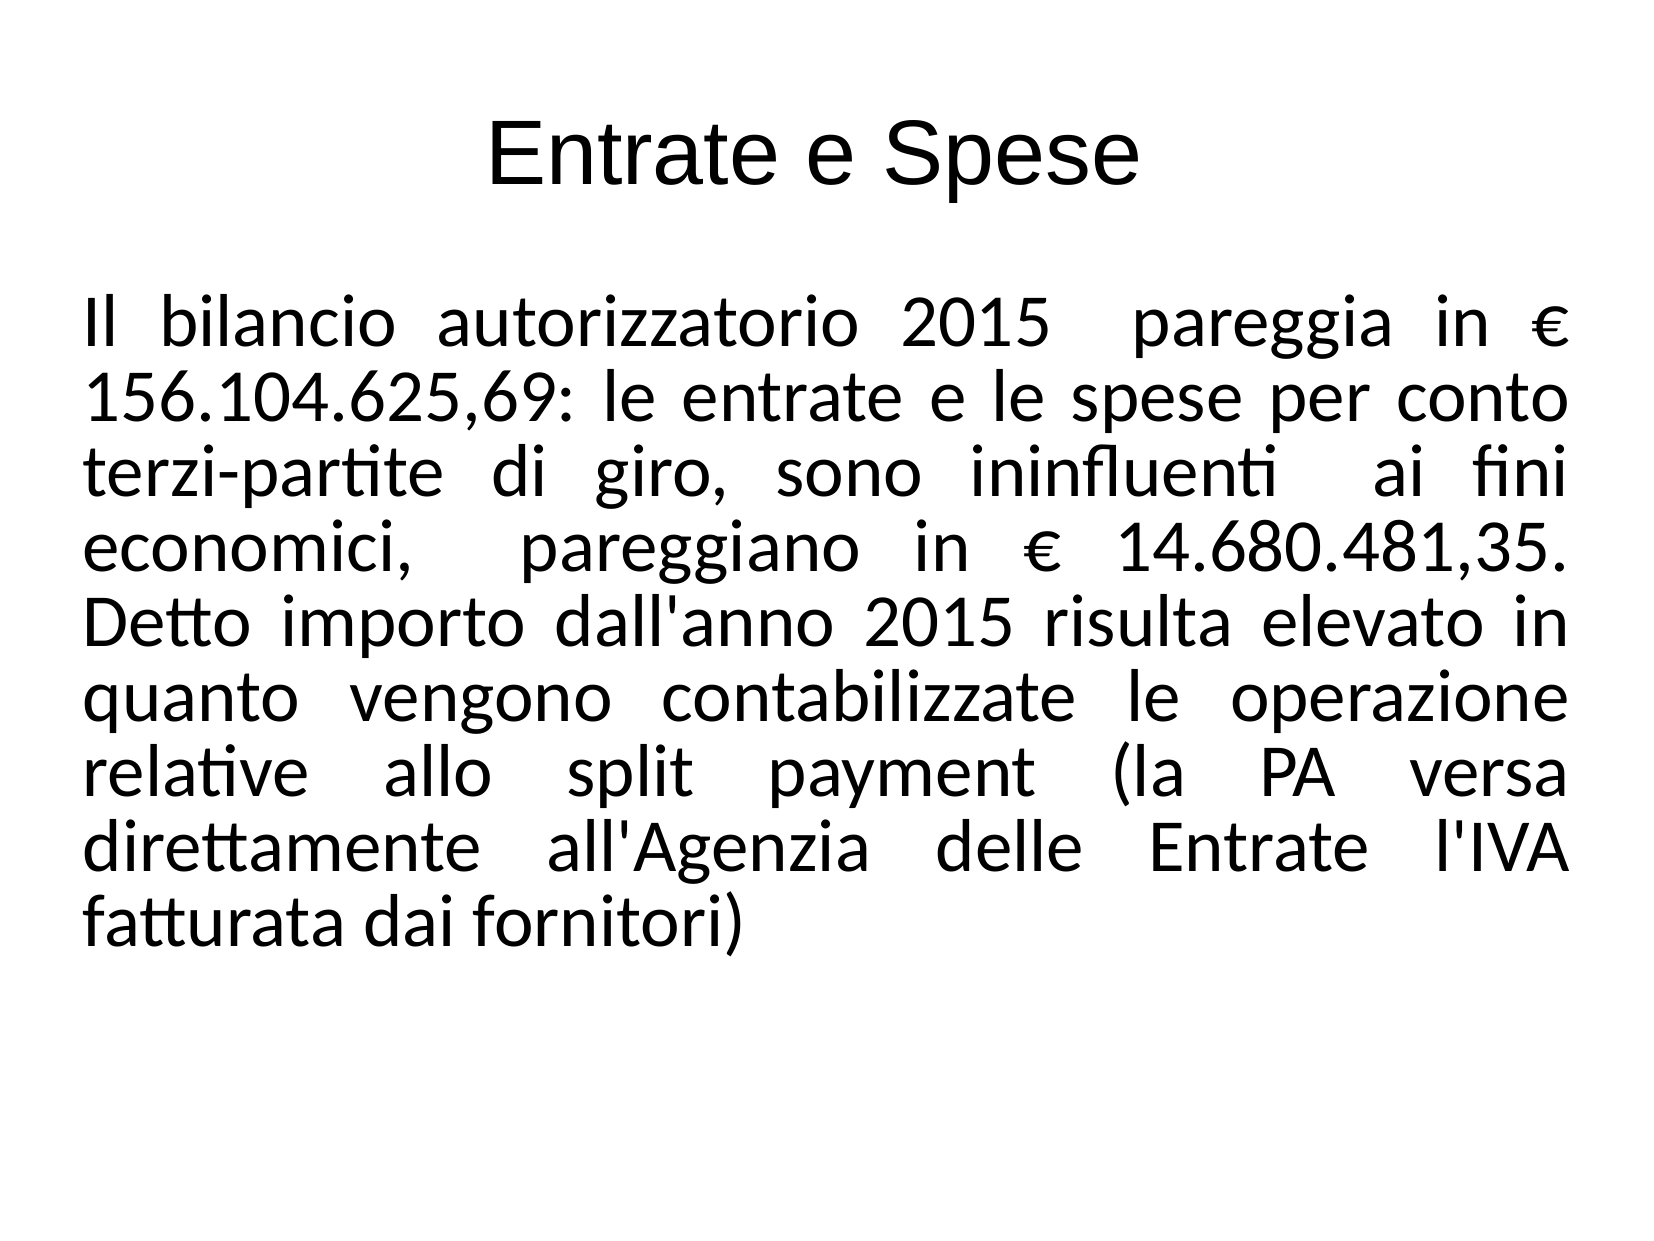

# Entrate e Spese
Il bilancio autorizzatorio 2015 pareggia in € 156.104.625,69: le entrate e le spese per conto terzi-partite di giro, sono ininfluenti ai fini economici, pareggiano in € 14.680.481,35. Detto importo dall'anno 2015 risulta elevato in quanto vengono contabilizzate le operazione relative allo split payment (la PA versa direttamente all'Agenzia delle Entrate l'IVA fatturata dai fornitori)